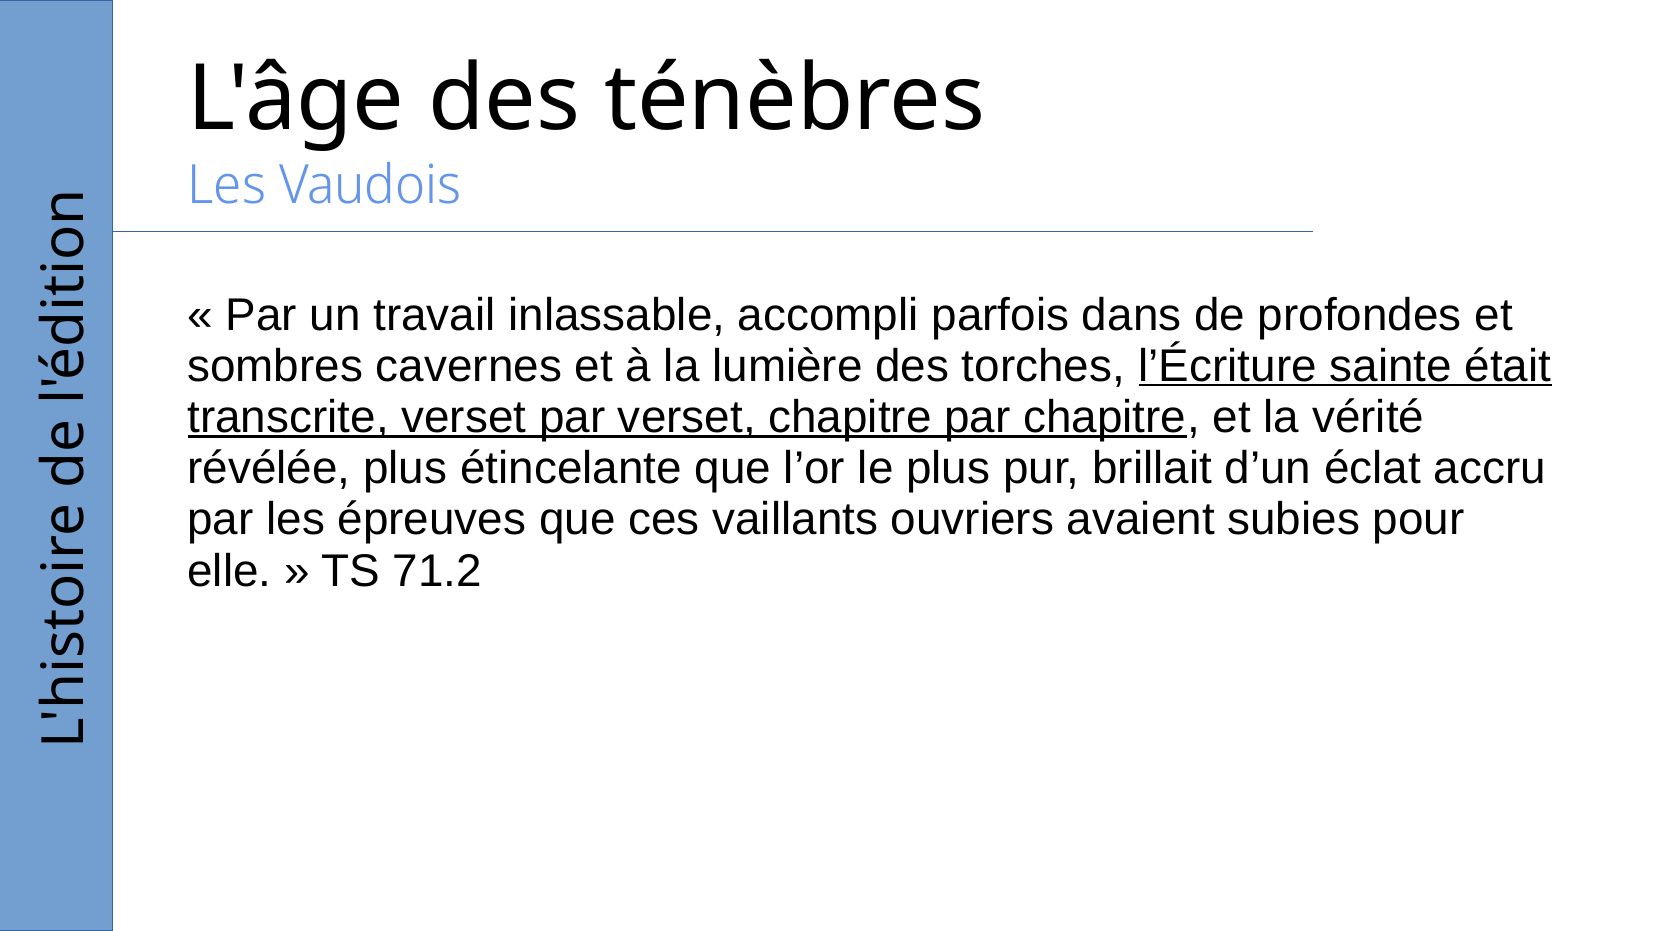

# L'âge des ténèbres
Les Vaudois
« Par un travail inlassable, accompli parfois dans de profondes et sombres cavernes et à la lumière des torches, l’Écriture sainte était transcrite, verset par verset, chapitre par chapitre, et la vérité révélée, plus étincelante que l’or le plus pur, brillait d’un éclat accru par les épreuves que ces vaillants ouvriers avaient subies pour elle. » TS 71.2
L'histoire de l'édition